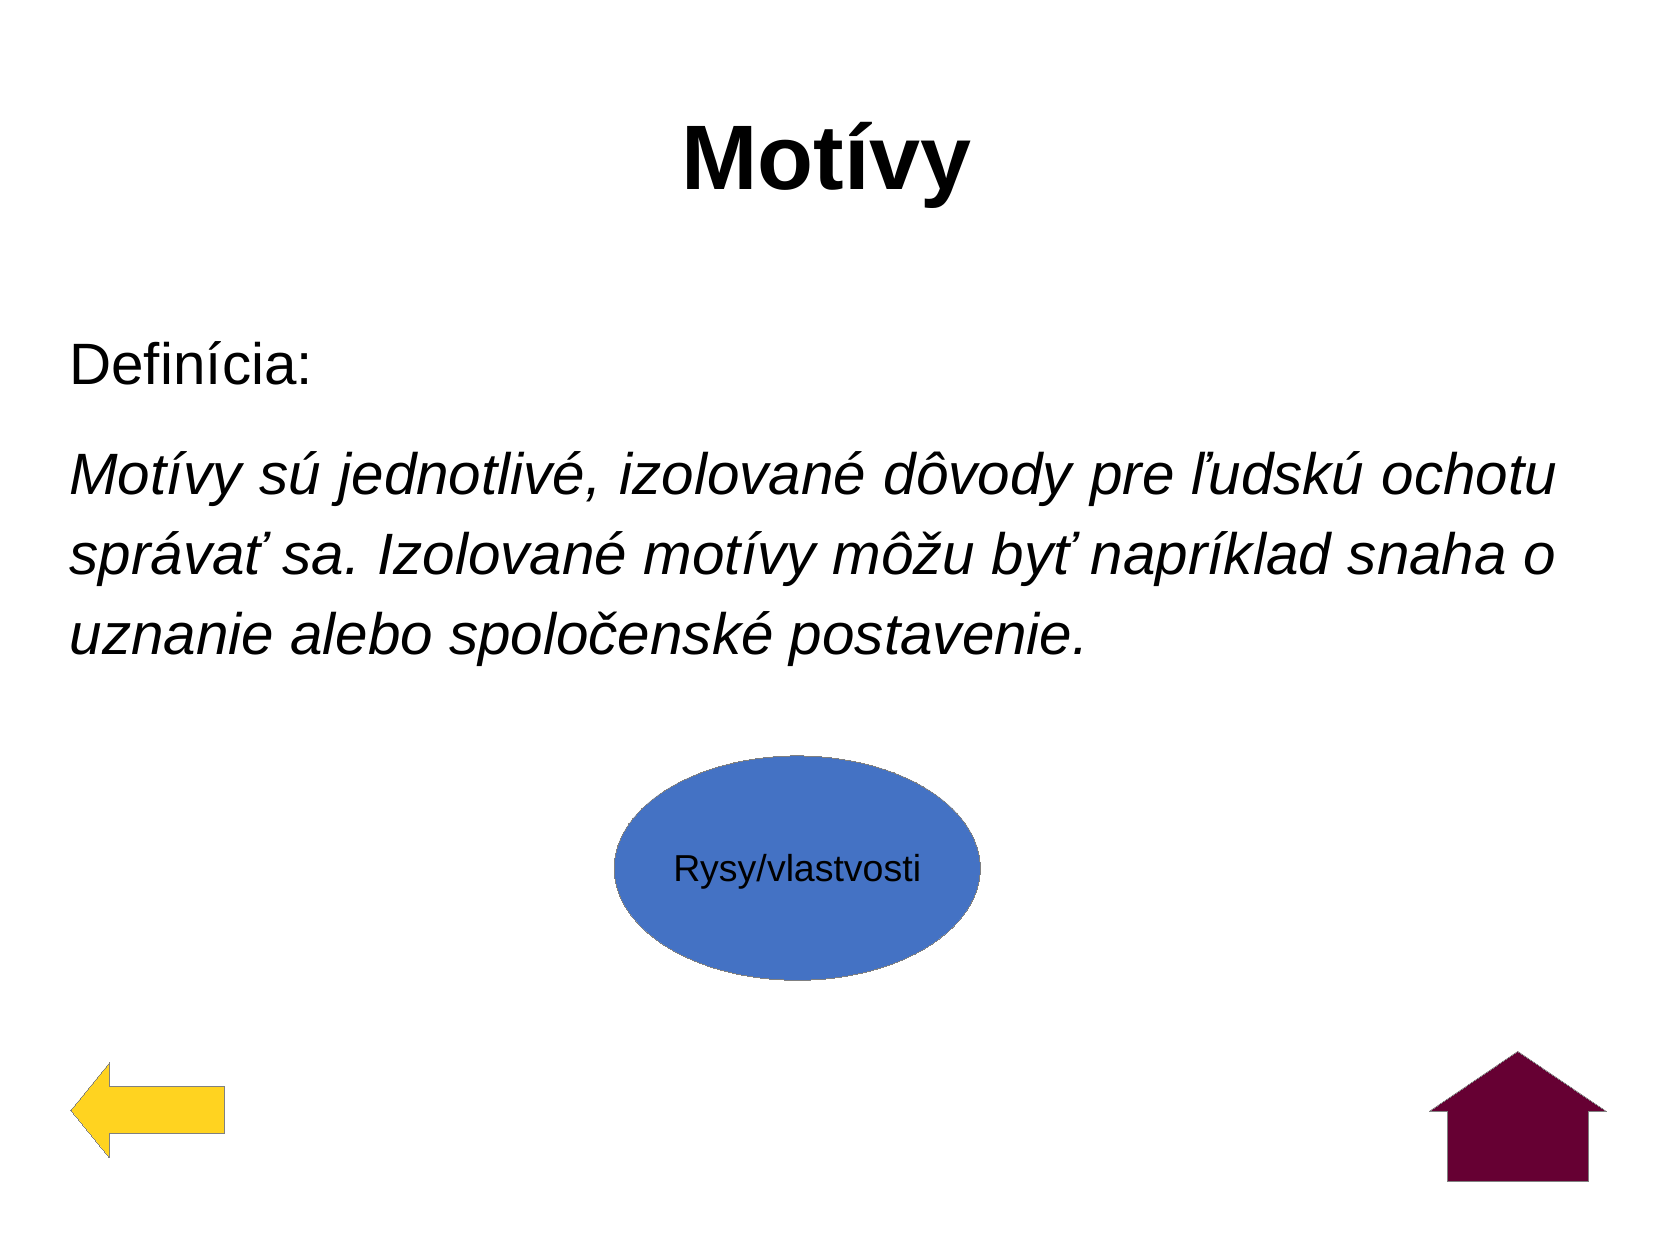

# Motívy
Definícia:
Motívy sú jednotlivé, izolované dôvody pre ľudskú ochotu správať sa. Izolované motívy môžu byť napríklad snaha o uznanie alebo spoločenské postavenie.
Rysy/vlastvosti